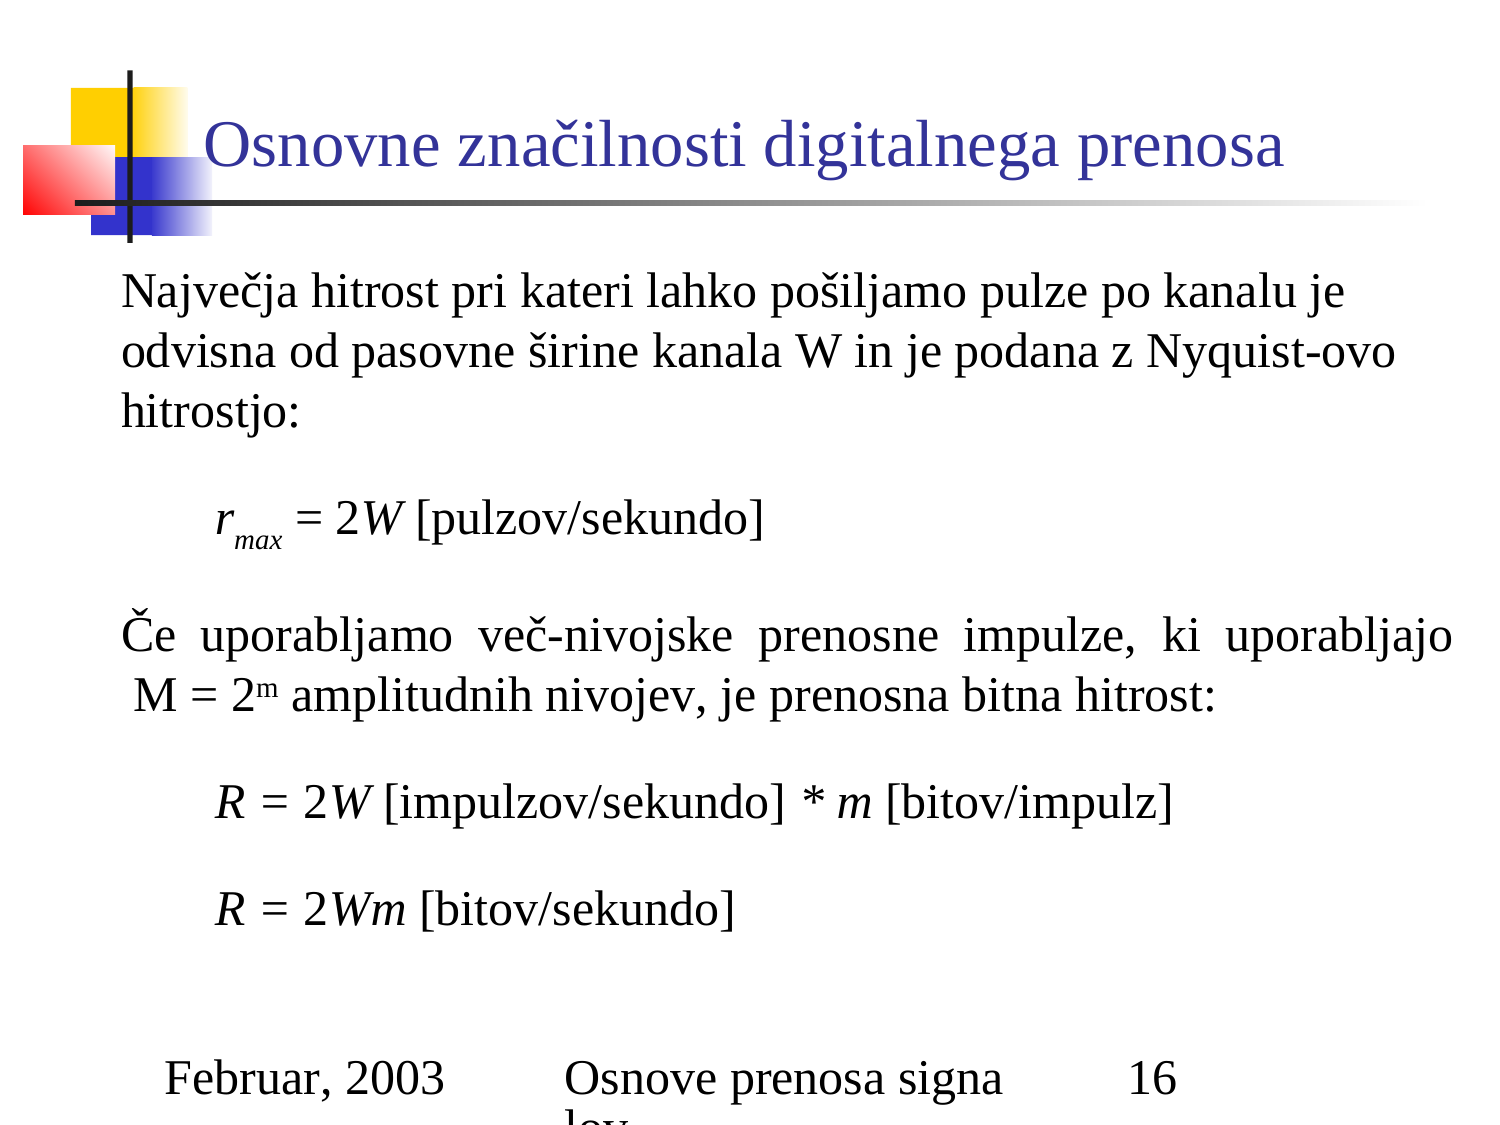

# Osnovne značilnosti digitalnega prenosa
	Največja hitrost pri kateri lahko pošiljamo pulze po kanalu je odvisna od pasovne širine kanala W in je podana z Nyquist-ovo hitrostjo:
		rmax = 2W [pulzov/sekundo]
	Če uporabljamo več-nivojske prenosne impulze, ki uporabljajo
 M = 2m amplitudnih nivojev, je prenosna bitna hitrost:
		R = 2W [impulzov/sekundo] * m [bitov/impulz]
		R = 2Wm [bitov/sekundo]
Februar, 2003
Osnove prenosa signalov
16